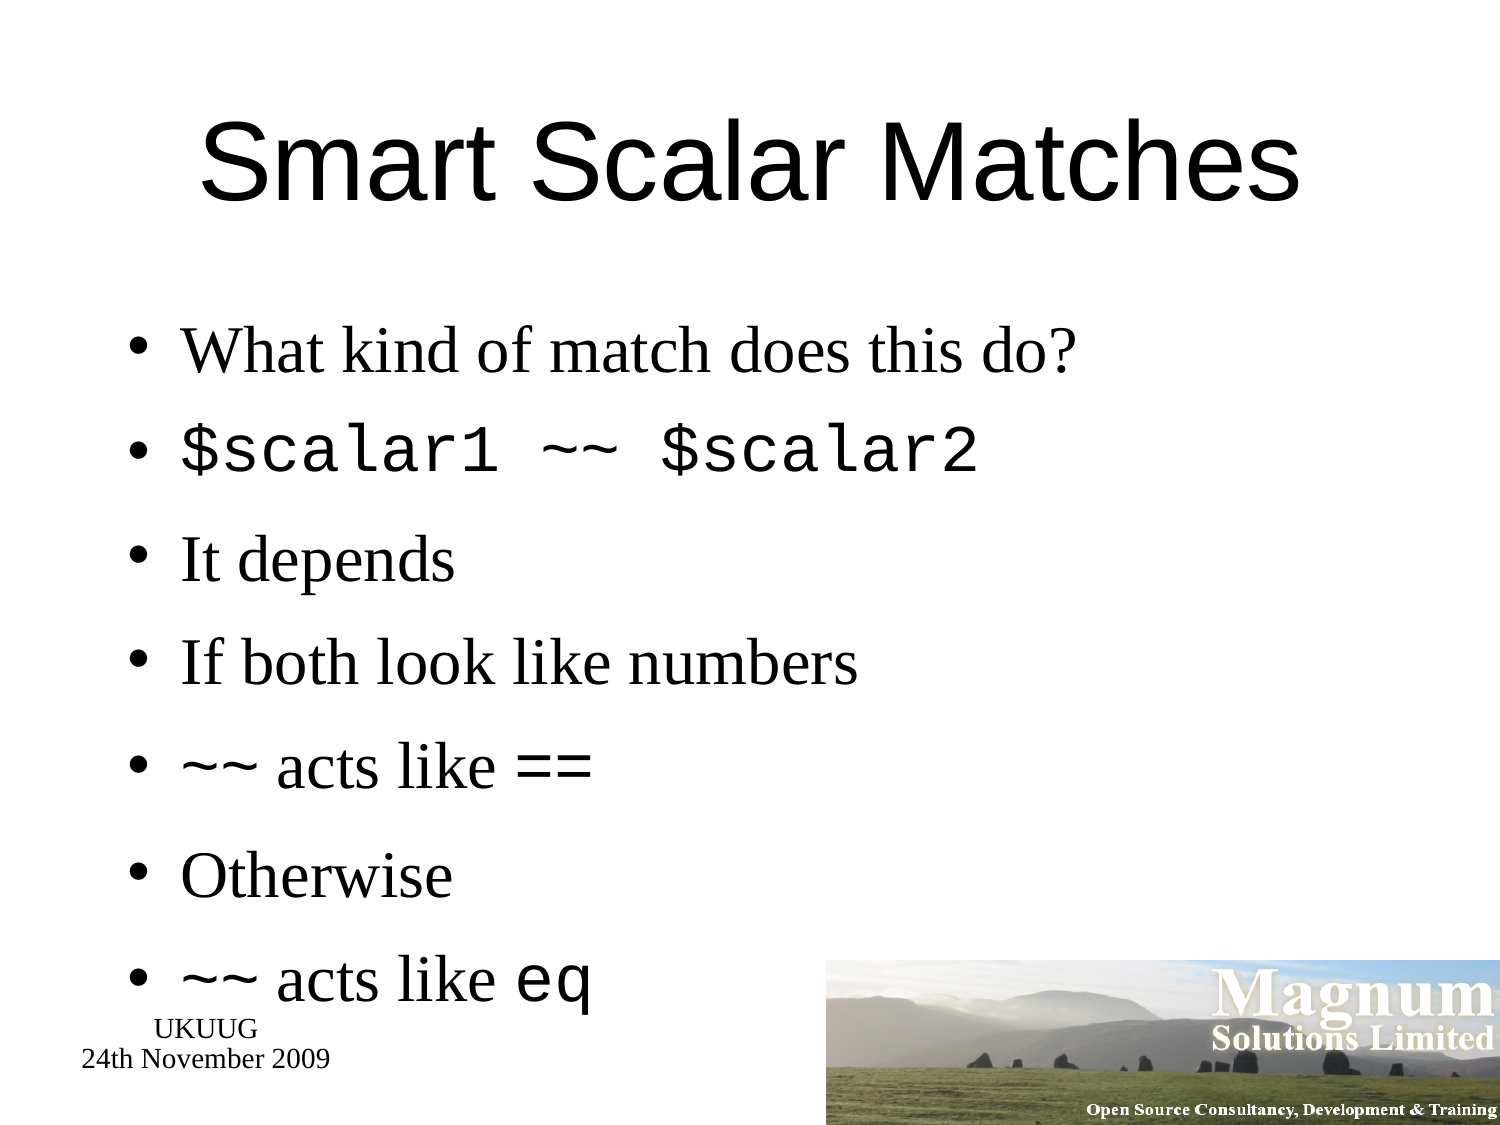

# Smart Scalar Matches
What kind of match does this do?
$scalar1 ~~ $scalar2
It depends
If both look like numbers
~~ acts like ==
Otherwise
~~ acts like eq
136